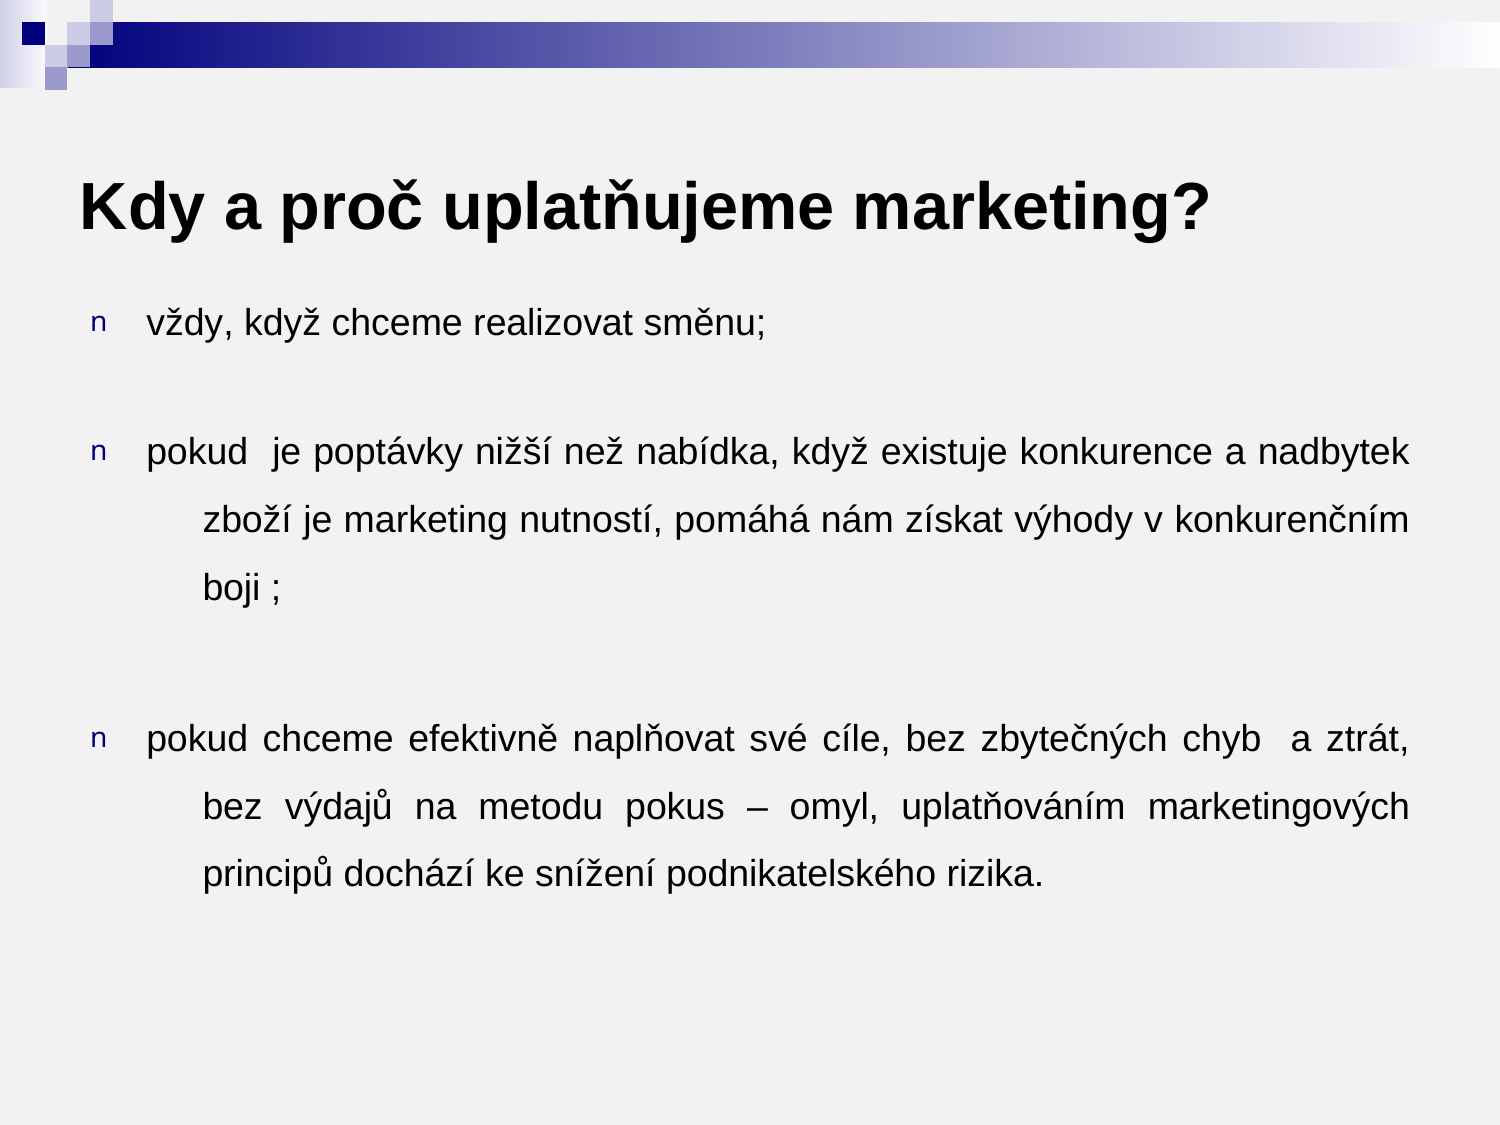

# Kdy a proč uplatňujeme marketing?
vždy, když chceme realizovat směnu;
pokud je poptávky nižší než nabídka, když existuje konkurence a nadbytek zboží je marketing nutností, pomáhá nám získat výhody v konkurenčním boji ;
pokud chceme efektivně naplňovat své cíle, bez zbytečných chyb a ztrát, bez výdajů na metodu pokus – omyl, uplatňováním marketingových principů dochází ke snížení podnikatelského rizika.